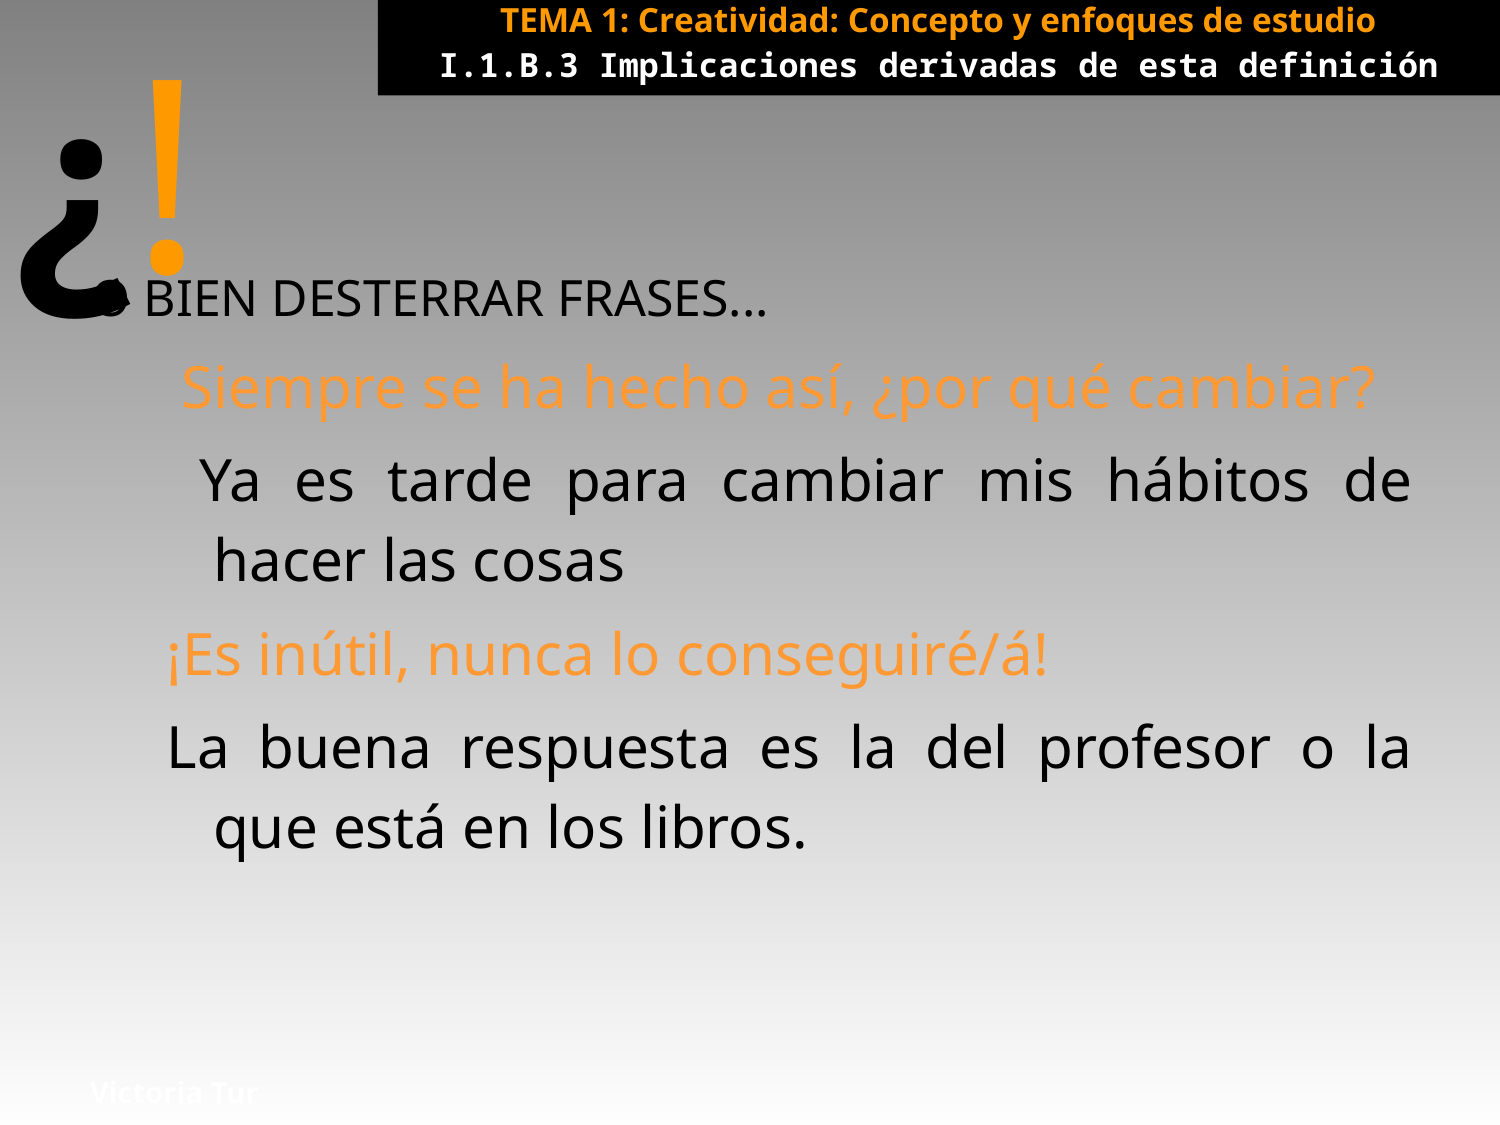

TEMA 1: Creatividad: Concepto y enfoques de estudio
I.1.B.3 Implicaciones derivadas de esta definición
# O BIEN DESTERRAR FRASES...
 Siempre se ha hecho así, ¿por qué cambiar?
 Ya es tarde para cambiar mis hábitos de hacer las cosas
¡Es inútil, nunca lo conseguiré/á!
La buena respuesta es la del profesor o la que está en los libros.